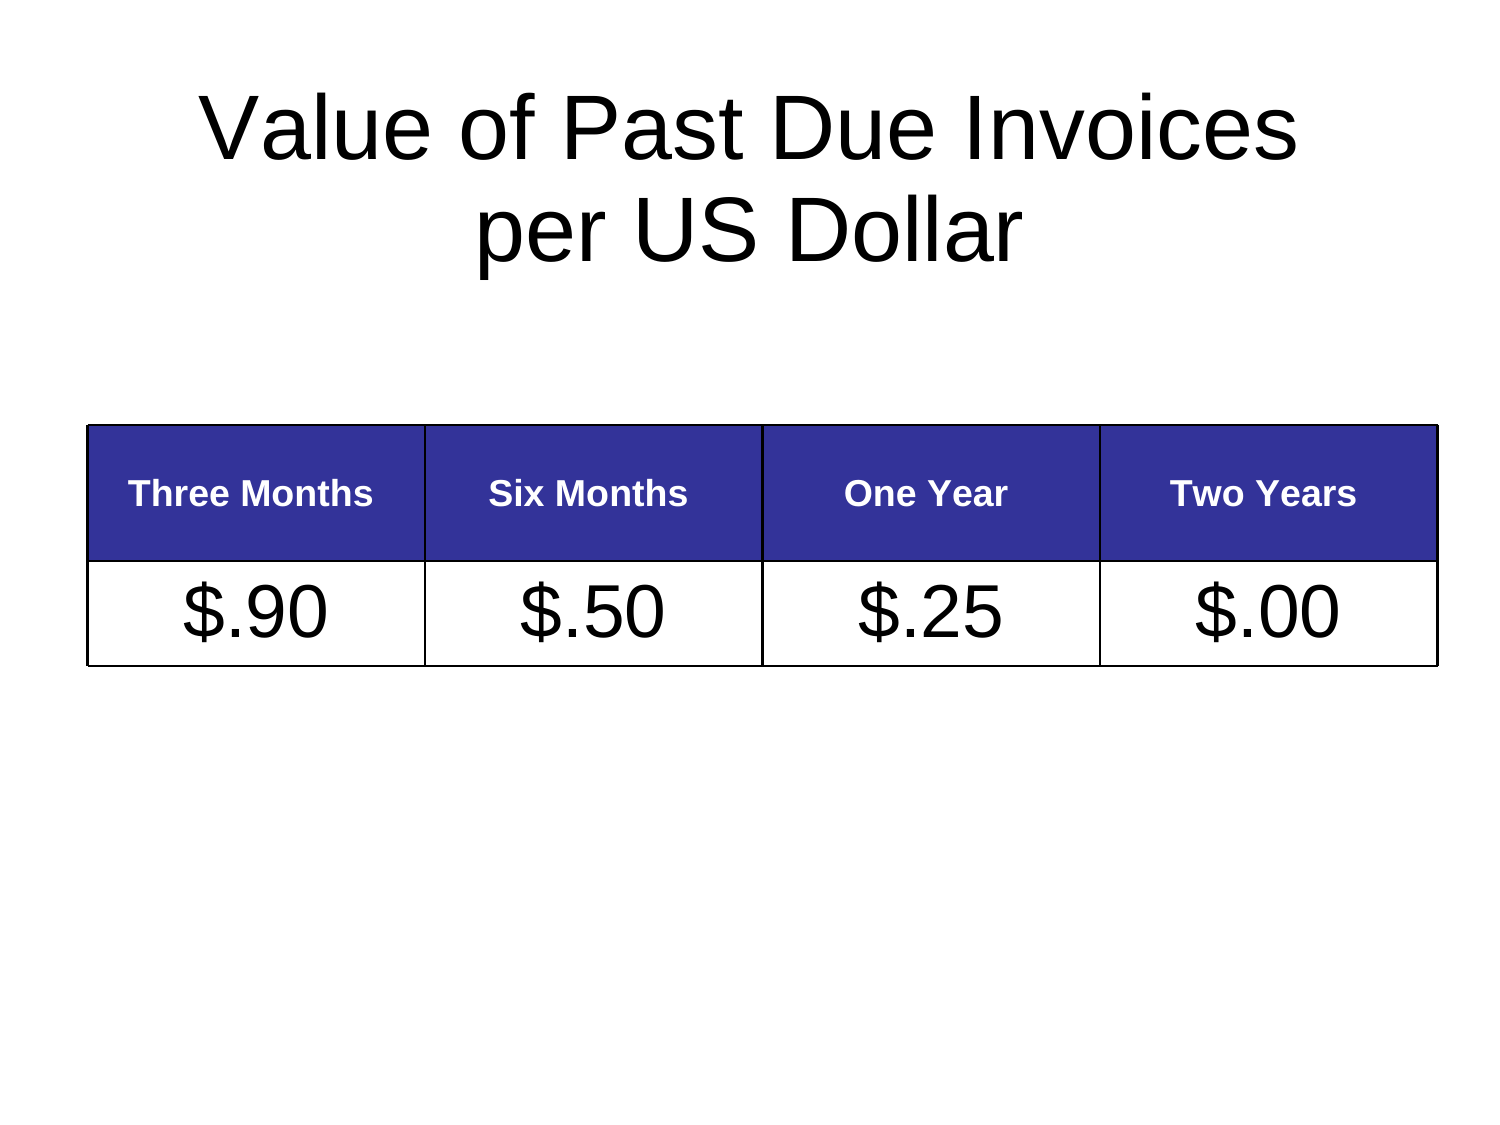

# Value of Past Due Invoices per US Dollar
Three Months
Six Months
One Year
Two Years
$.90
$.50
$.25
$.00